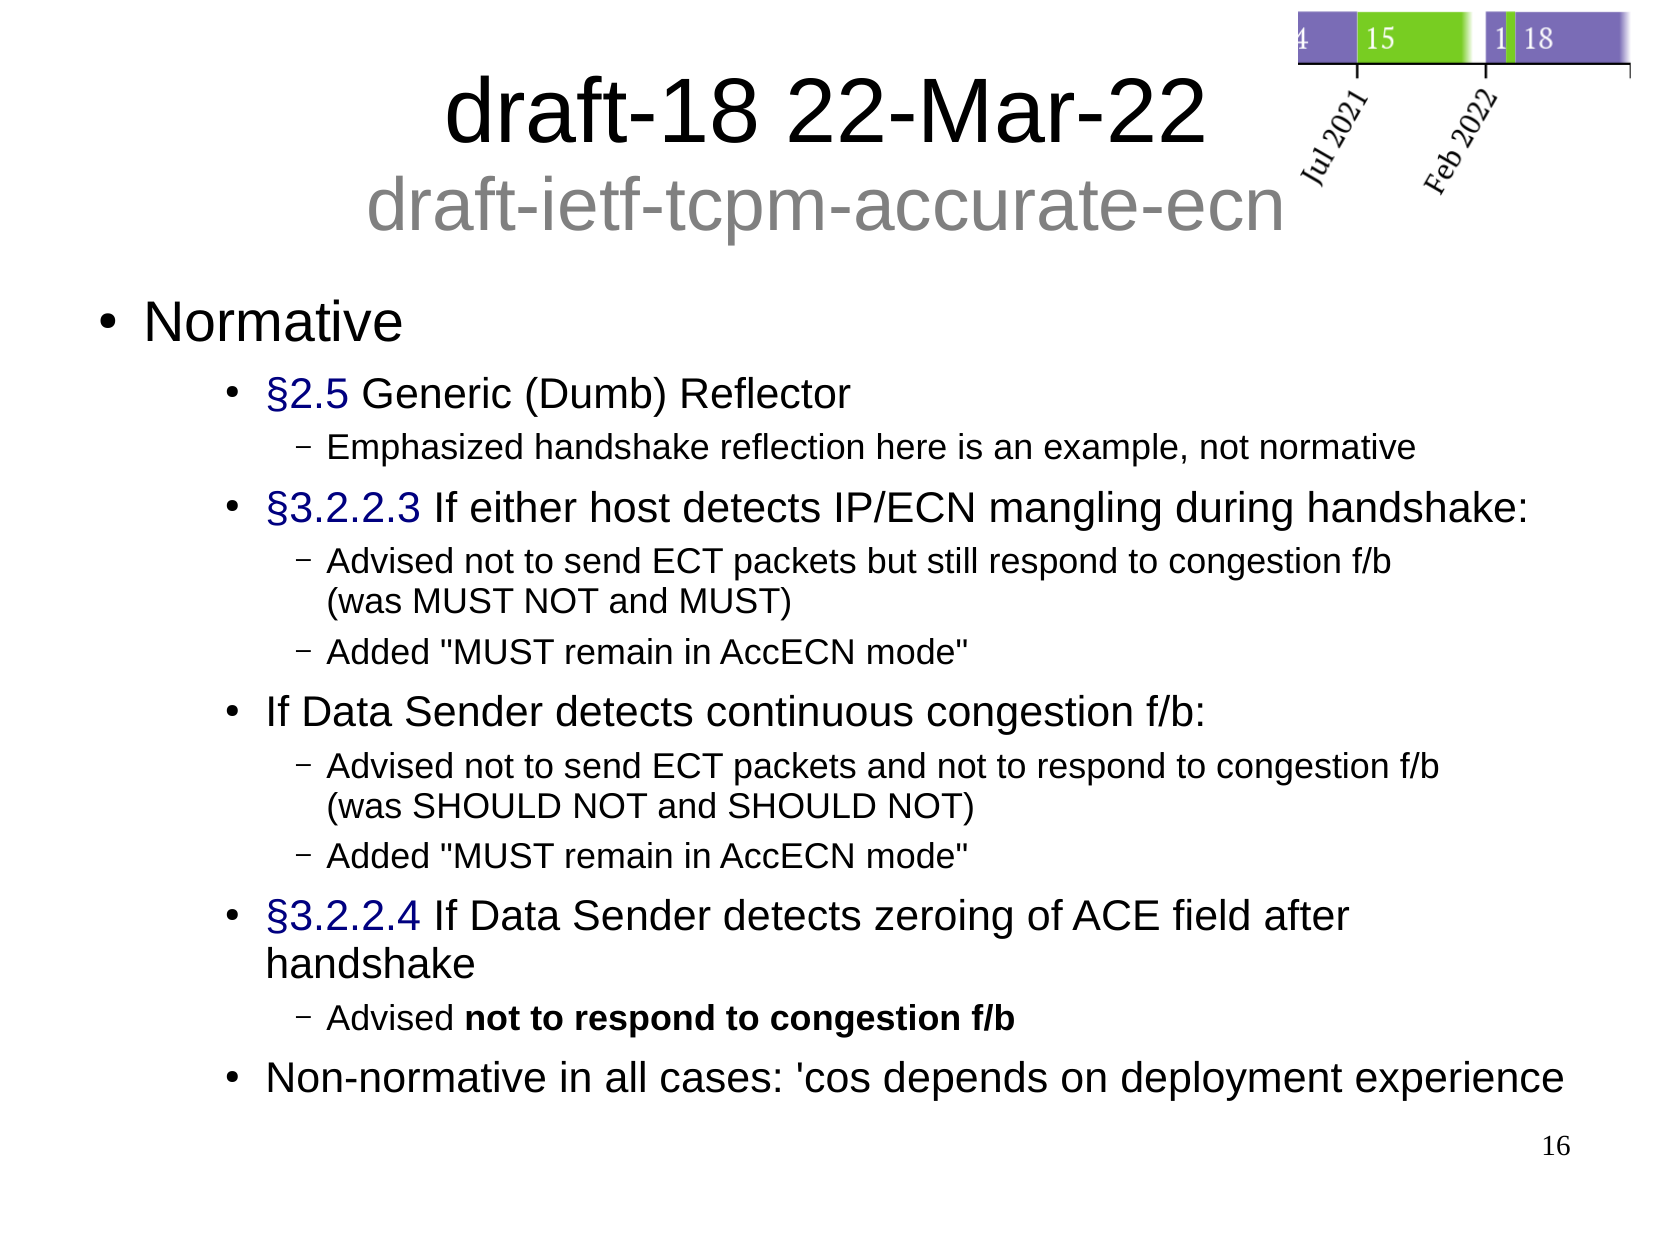

# draft-18 22-Mar-22 draft-ietf-tcpm-accurate-ecn
Normative
§2.5 Generic (Dumb) Reflector
Emphasized handshake reflection here is an example, not normative
§3.2.2.3 If either host detects IP/ECN mangling during handshake:
Advised not to send ECT packets but still respond to congestion f/b
(was MUST NOT and MUST)
Added "MUST remain in AccECN mode"
If Data Sender detects continuous congestion f/b:
Advised not to send ECT packets and not to respond to congestion f/b
(was SHOULD NOT and SHOULD NOT)
Added "MUST remain in AccECN mode"
§3.2.2.4 If Data Sender detects zeroing of ACE field after handshake
Advised not to respond to congestion f/b
Non-normative in all cases: 'cos depends on deployment experience
16